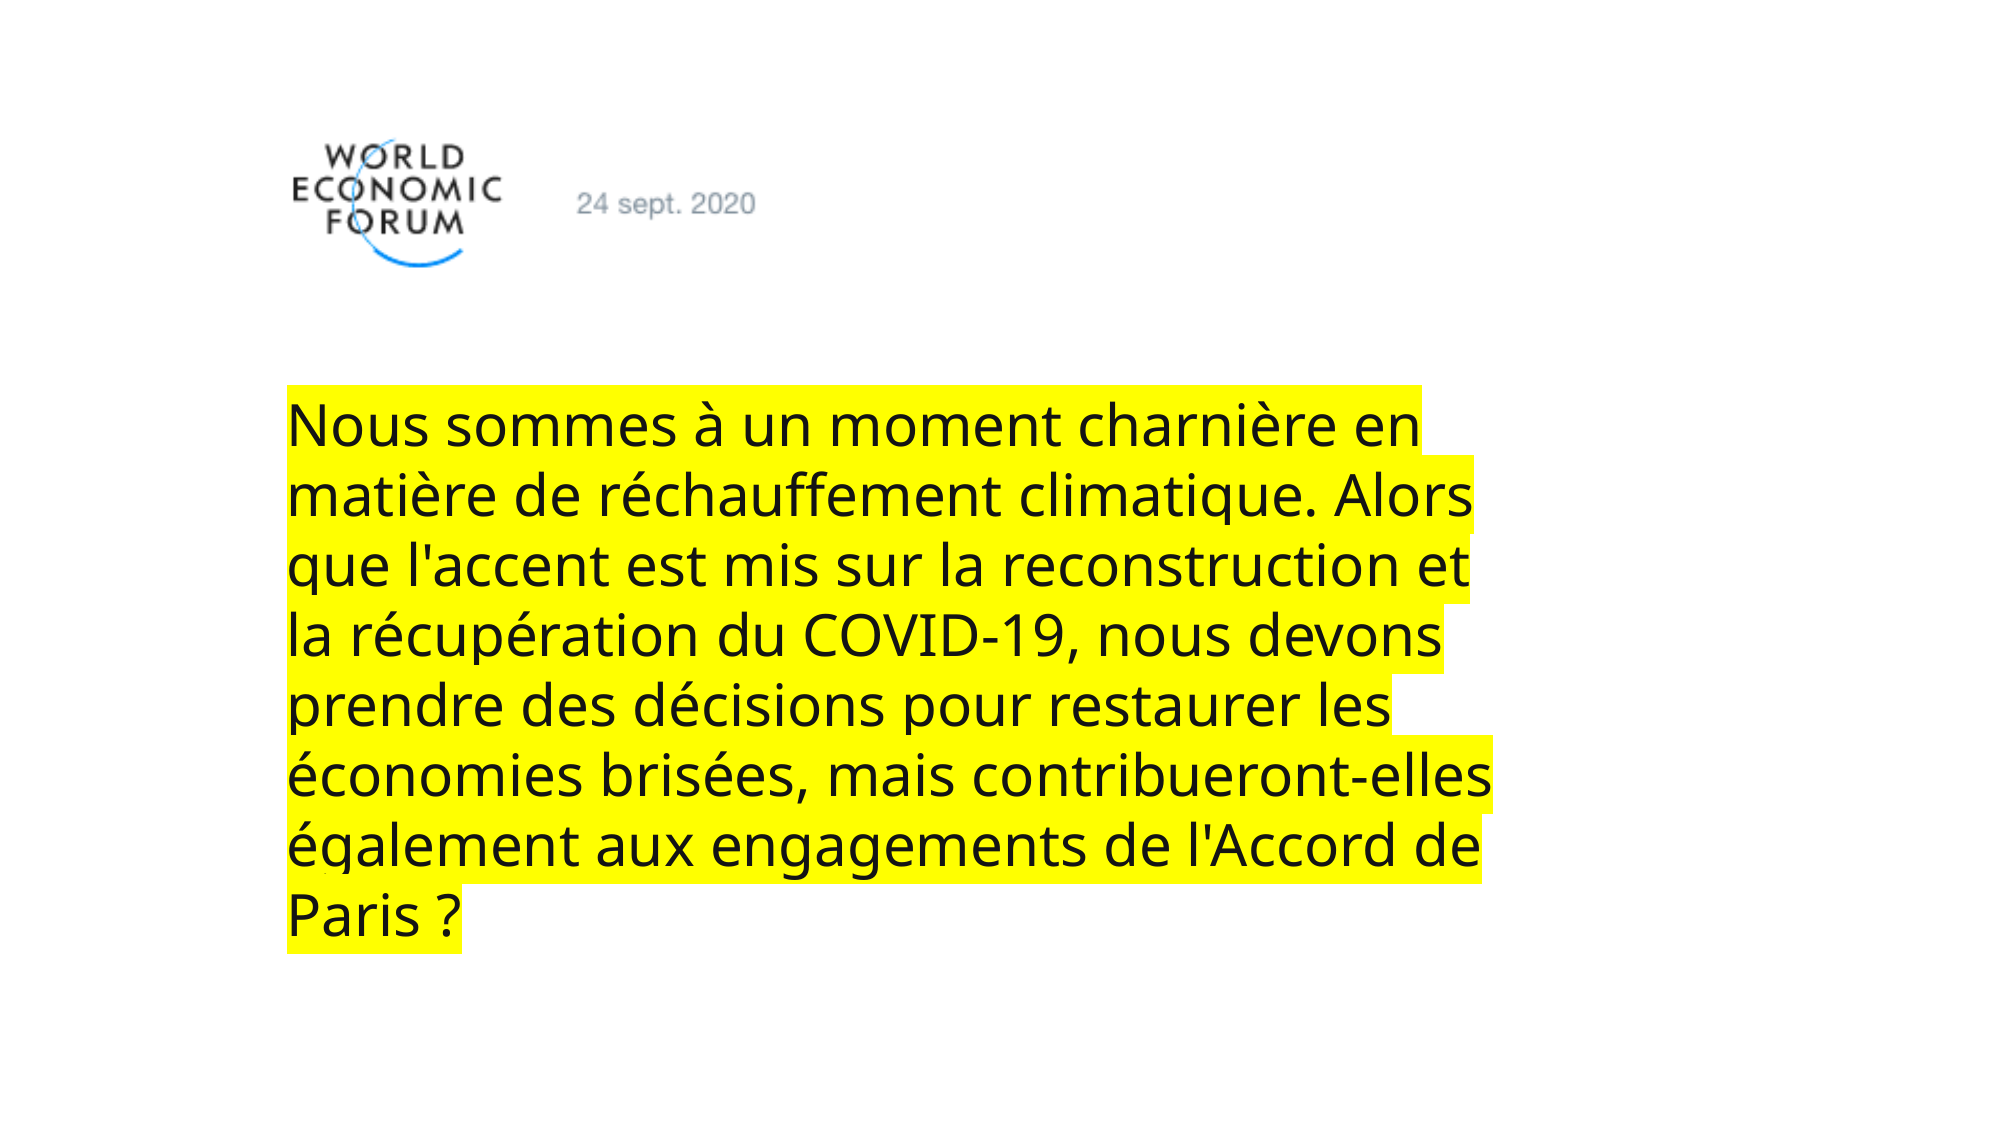

Nous sommes à un moment charnière en matière de réchauffement climatique. Alors que l'accent est mis sur la reconstruction et la récupération du COVID-19, nous devons prendre des décisions pour restaurer les économies brisées, mais contribueront-elles également aux engagements de l'Accord de Paris ?